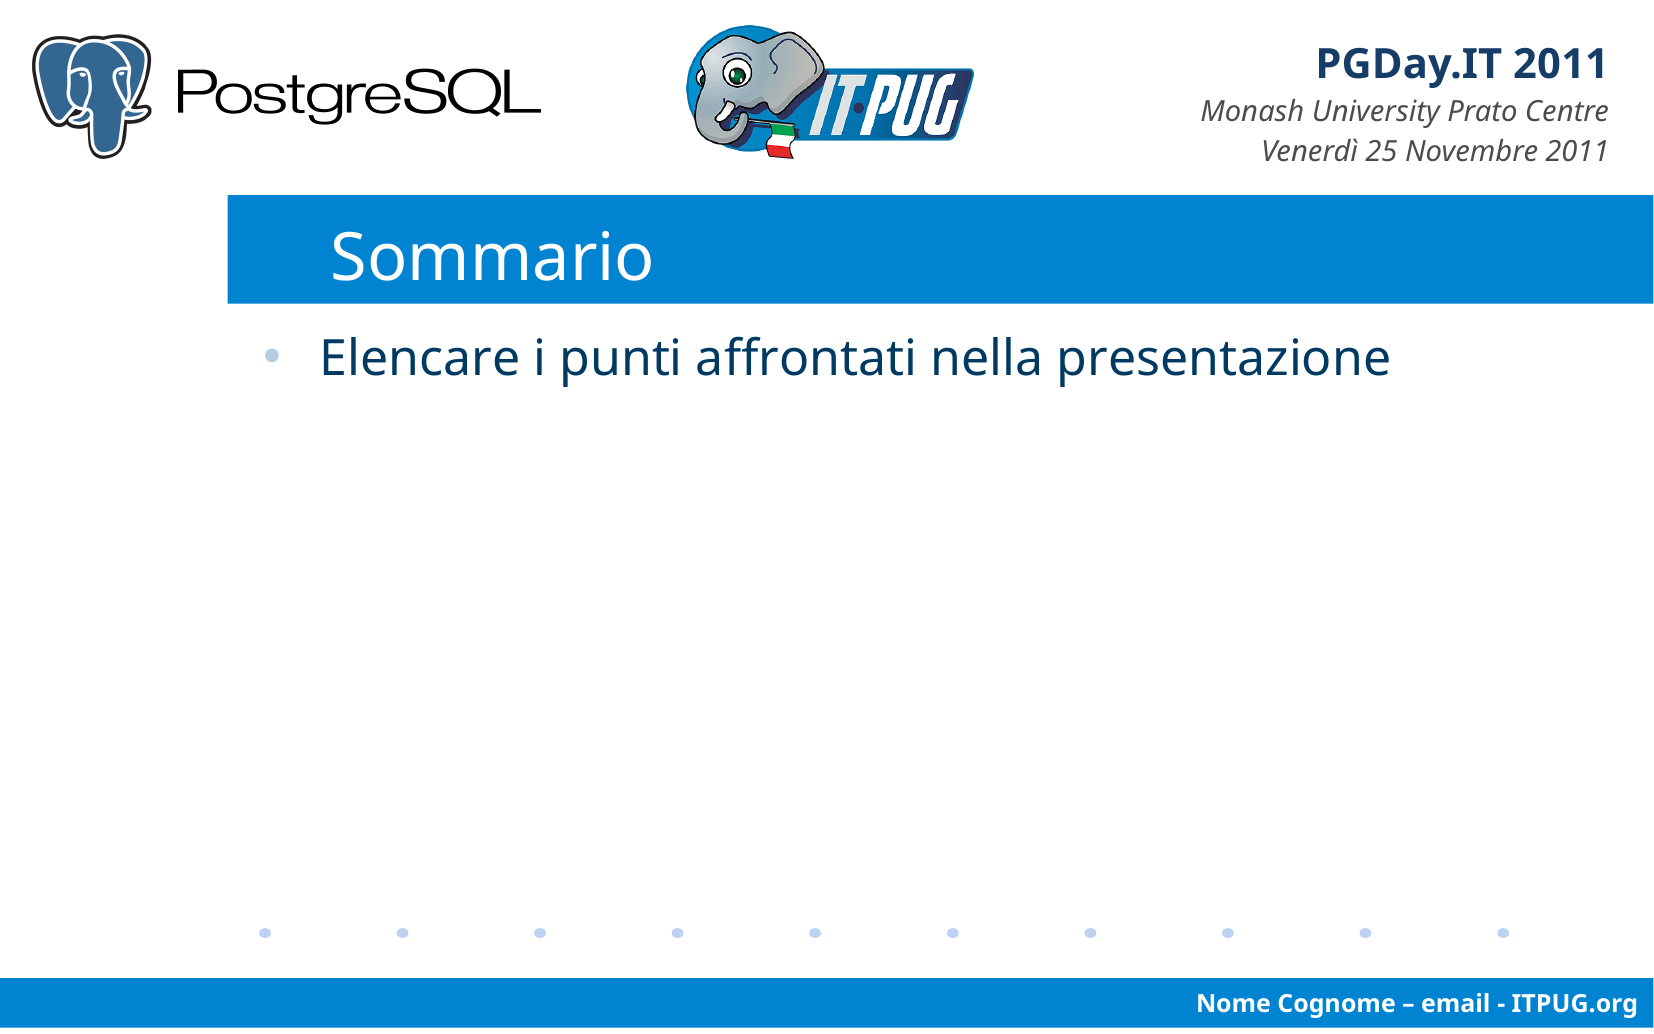

# Sommario
Elencare i punti affrontati nella presentazione